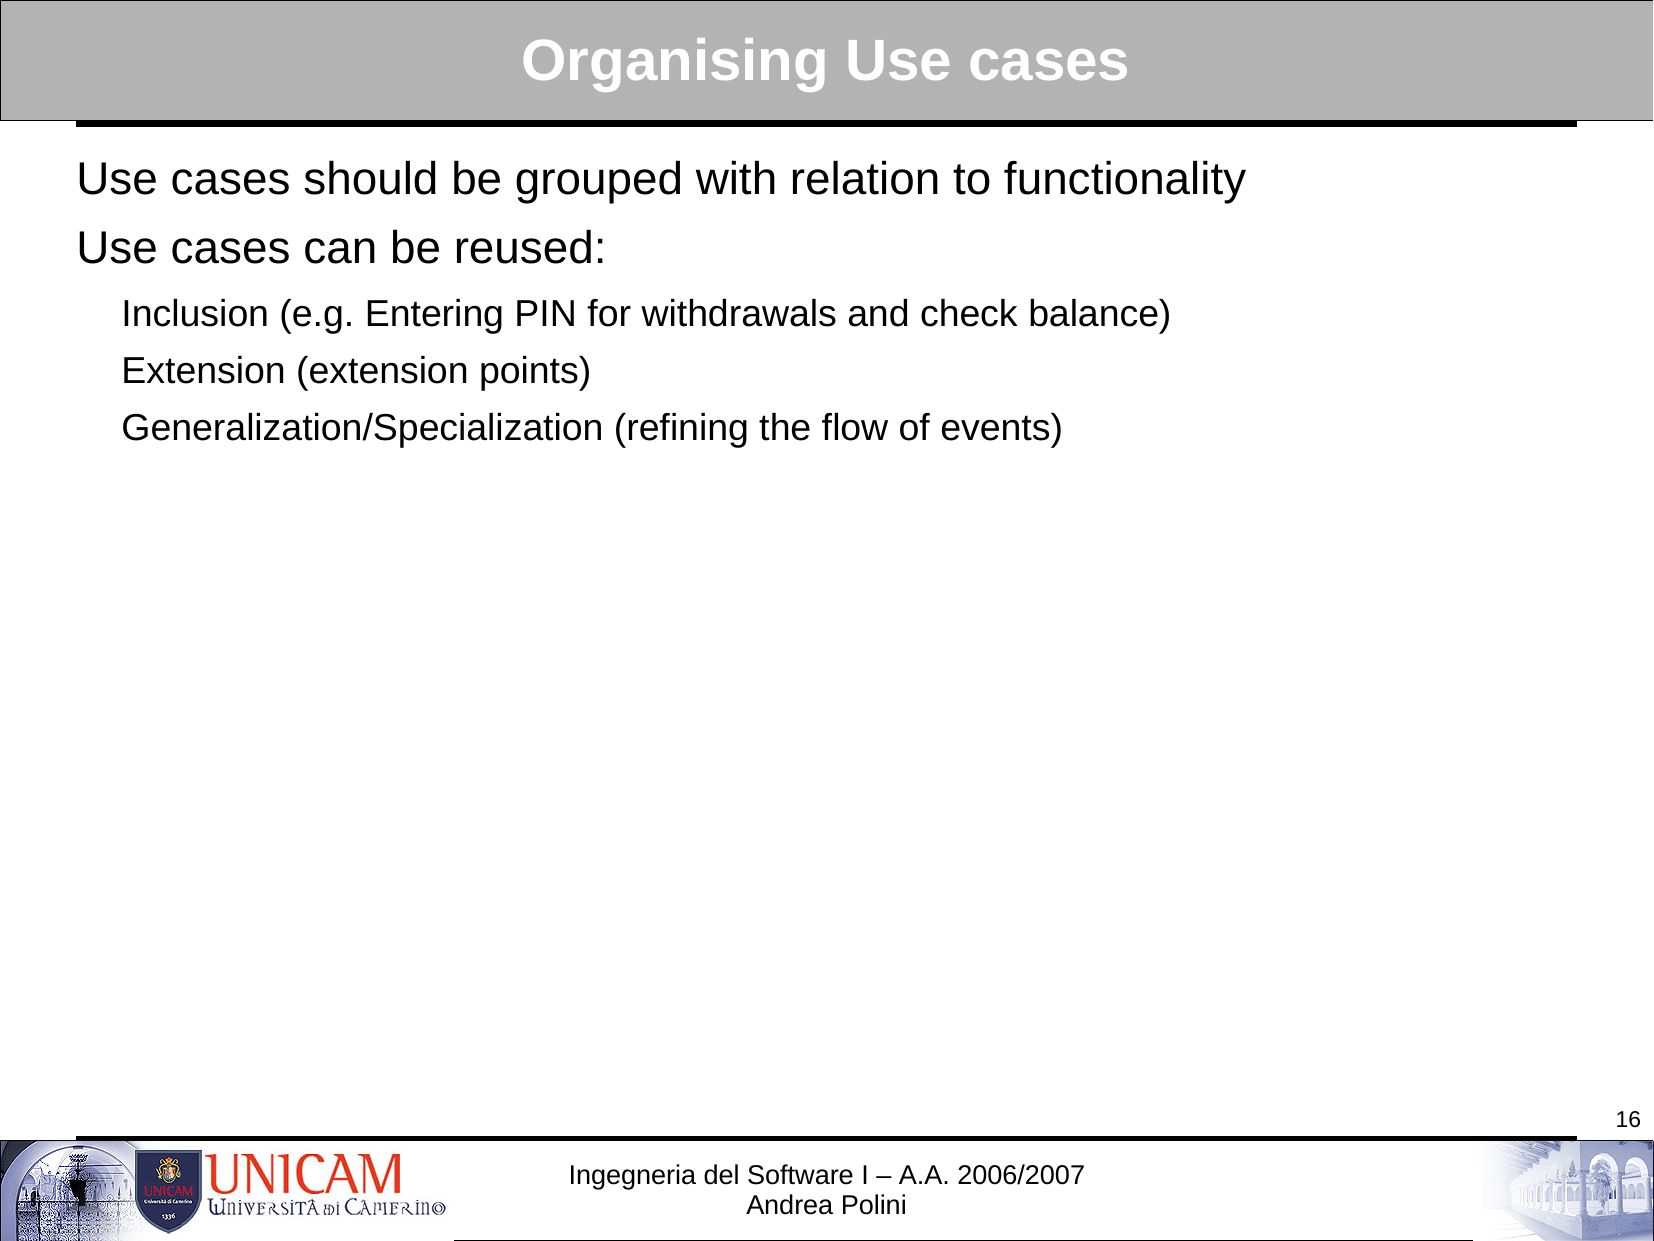

# Organising Use cases
Use cases should be grouped with relation to functionality
Use cases can be reused:
Inclusion (e.g. Entering PIN for withdrawals and check balance)
Extension (extension points)
Generalization/Specialization (refining the flow of events)
16